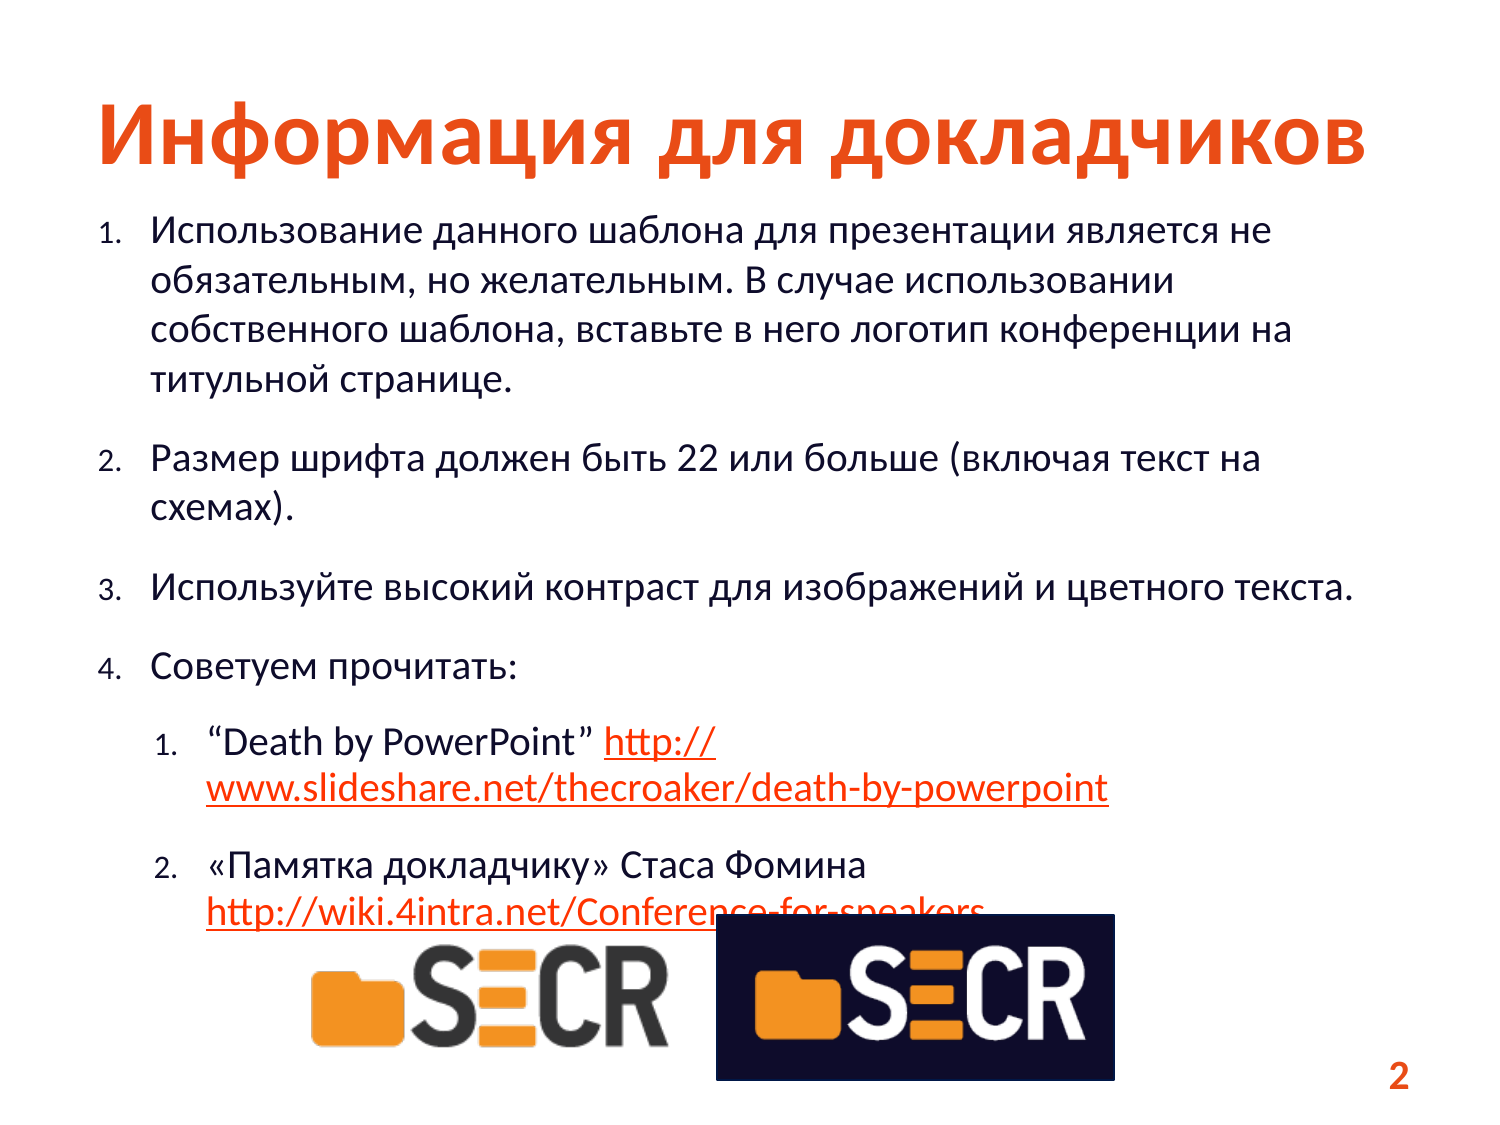

# Информация для докладчиков
Использование данного шаблона для презентации является не обязательным, но желательным. В случае использовании собственного шаблона, вставьте в него логотип конференции на титульной странице.
Размер шрифта должен быть 22 или больше (включая текст на схемах).
Используйте высокий контраст для изображений и цветного текста.
Советуем прочитать:
“Death by PowerPoint” http://www.slideshare.net/thecroaker/death-by-powerpoint
«Памятка докладчику» Стаса Фомина http://wiki.4intra.net/Conference-for-speakers